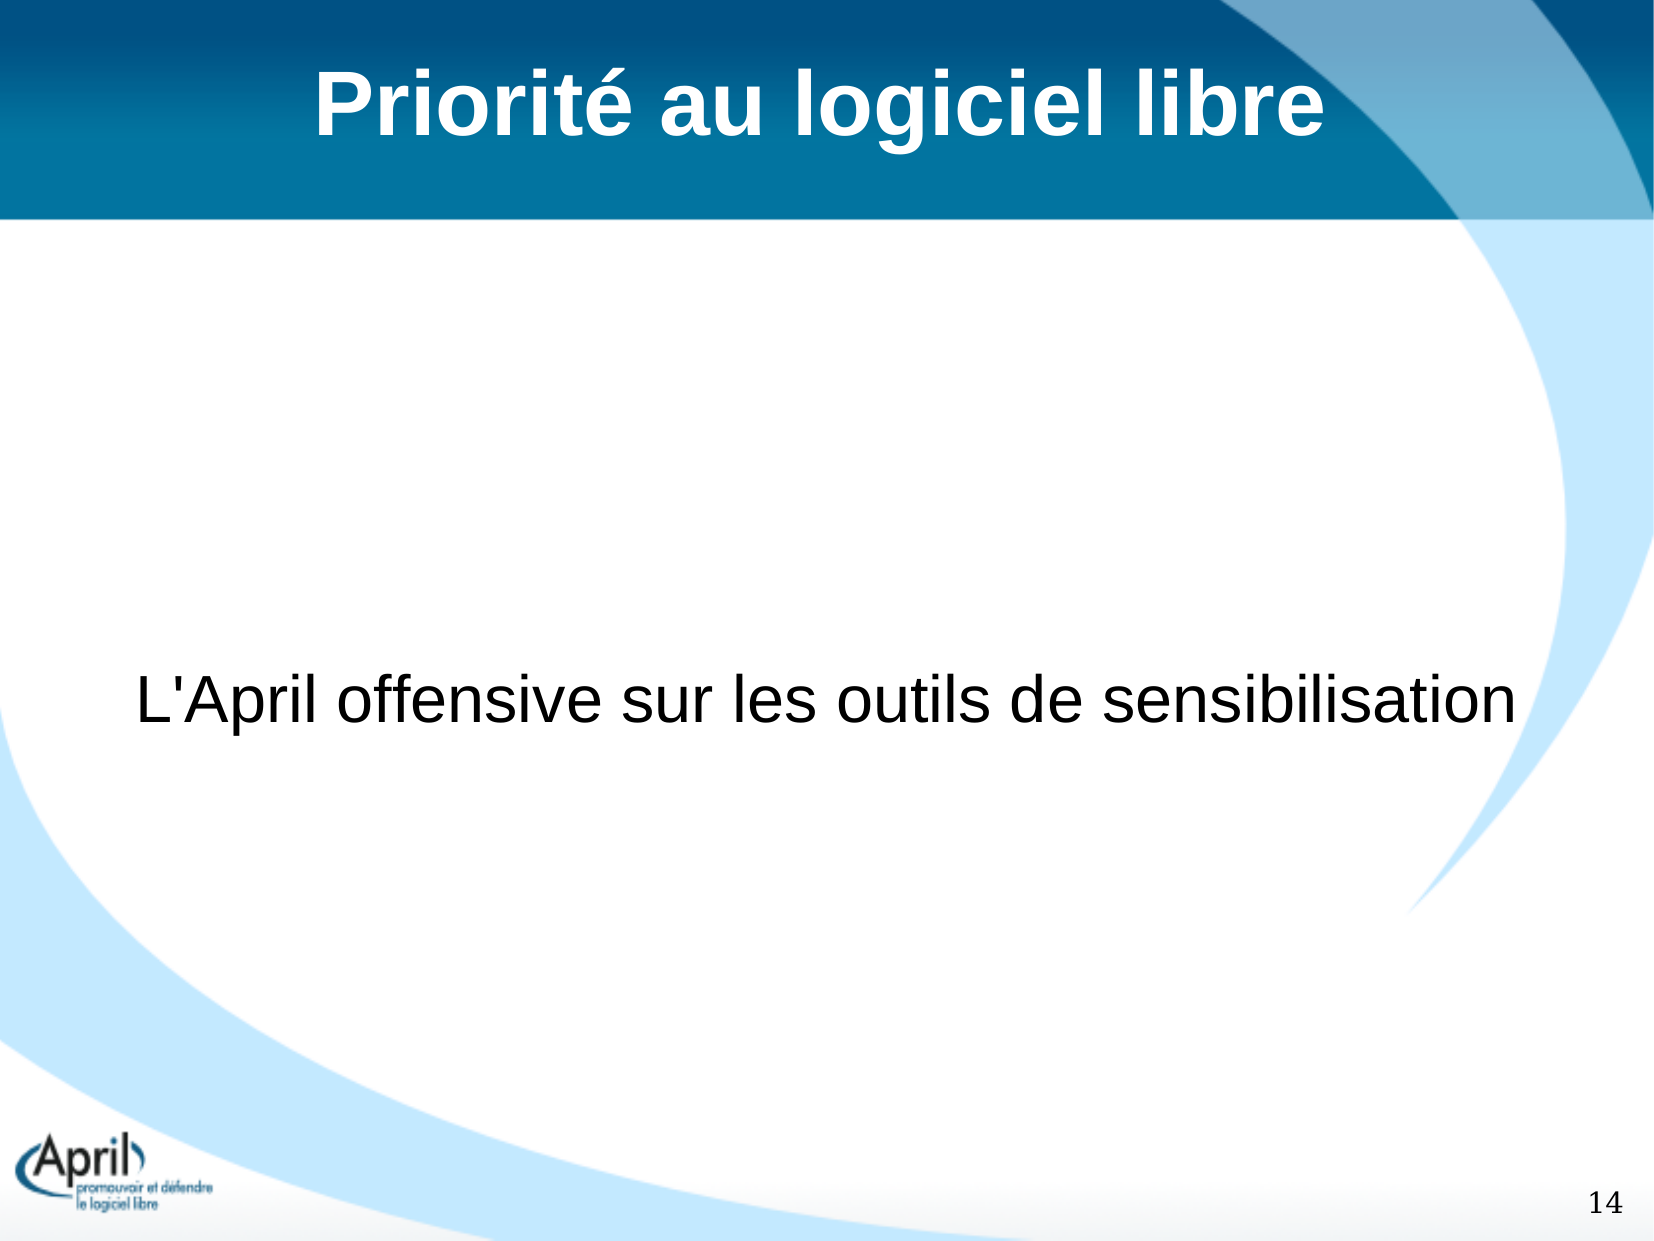

Priorité au logiciel libre
# L'April offensive sur les outils de sensibilisation
14